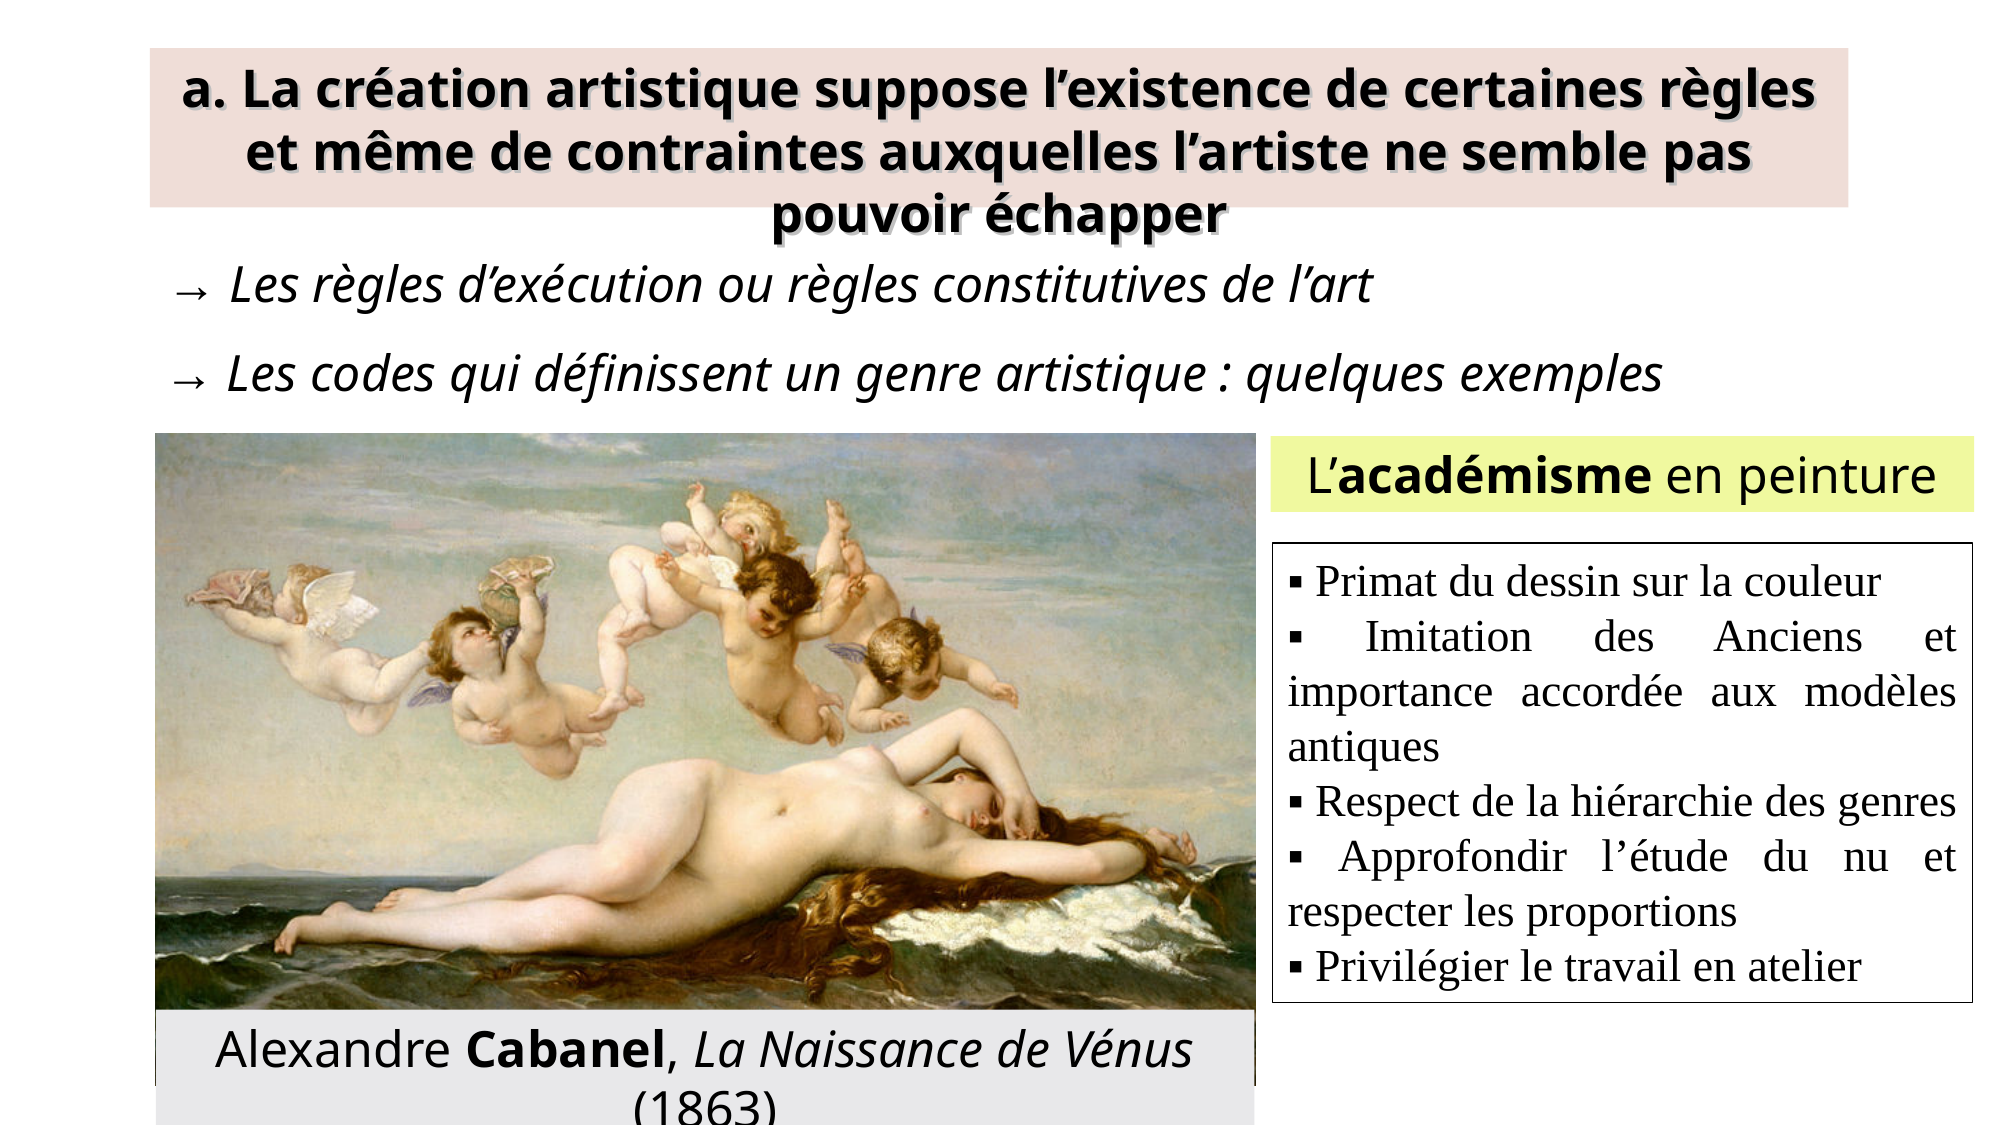

a. La création artistique suppose l’existence de certaines règles et même de contraintes auxquelles l’artiste ne semble pas pouvoir échapper
→ Les règles d’exécution ou règles constitutives de l’art
→ Les codes qui définissent un genre artistique : quelques exemples
L’académisme en peinture
▪ Primat du dessin sur la couleur
▪ Imitation des Anciens et importance accordée aux modèles antiques
▪ Respect de la hiérarchie des genres
▪ Approfondir l’étude du nu et respecter les proportions
▪ Privilégier le travail en atelier
Alexandre Cabanel, La Naissance de Vénus (1863)